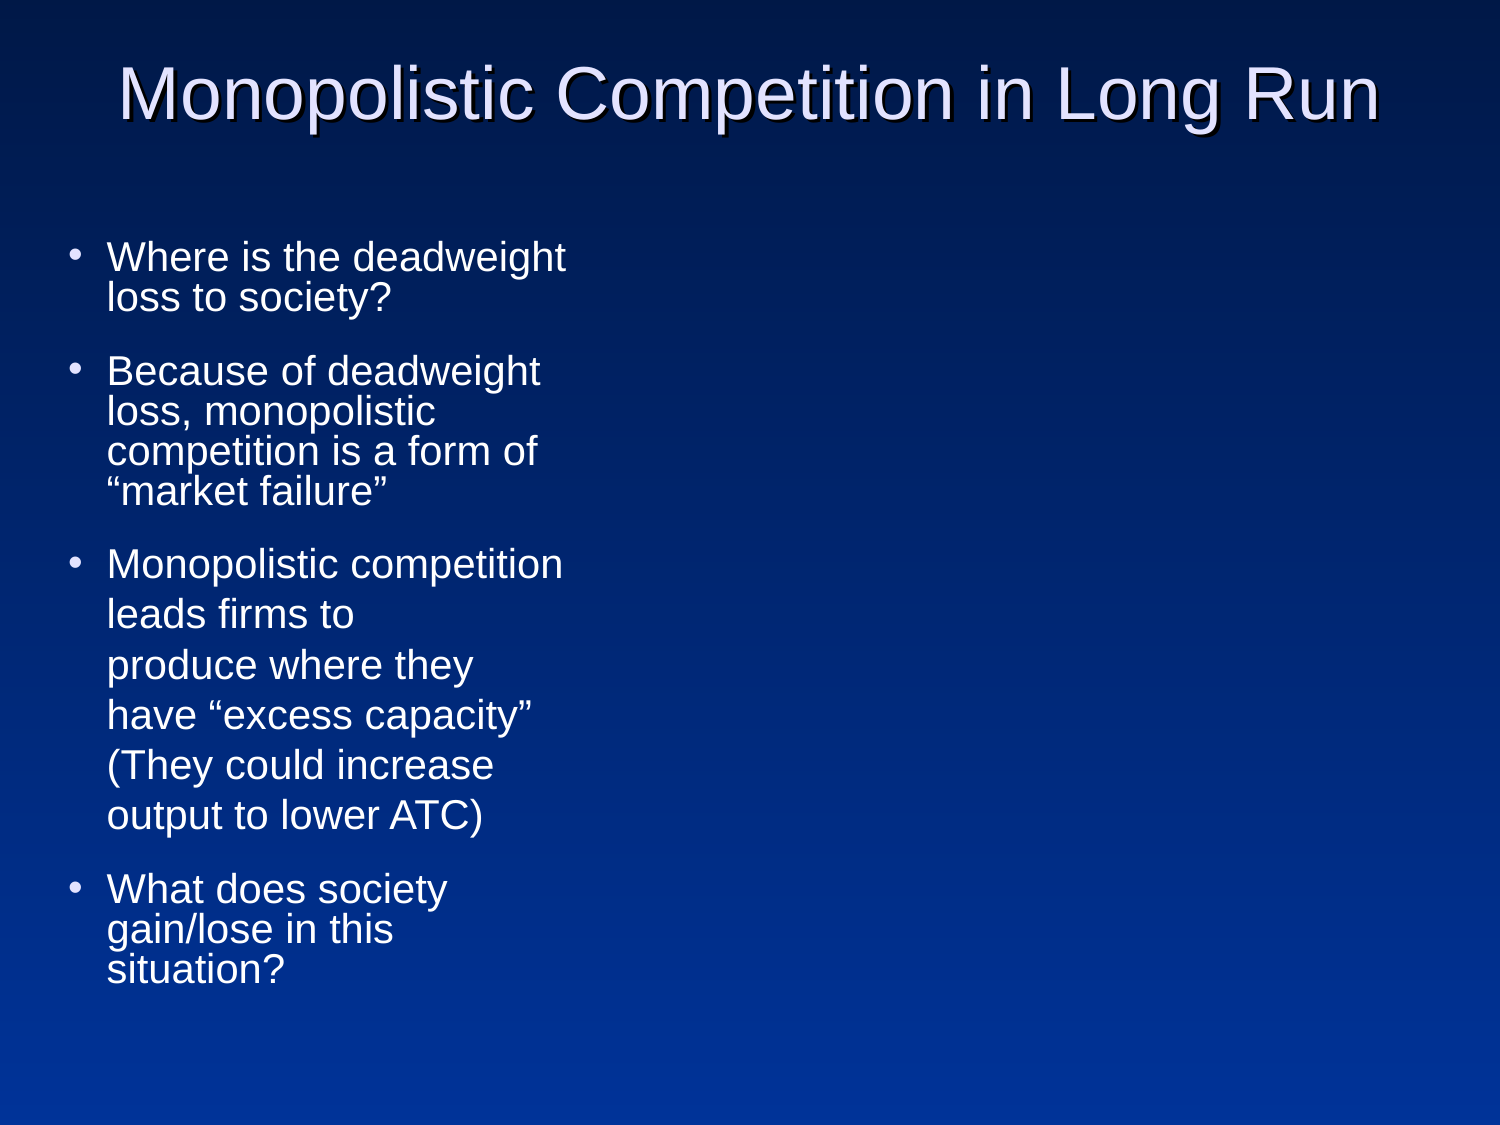

# Monopolistic Competition in Long Run
Where is the deadweight loss to society?
Because of deadweight loss, monopolistic competition is a form of “market failure”
Monopolistic competition leads firms to
produce where they have “excess capacity”
(They could increase output to lower ATC)
What does society gain/lose in this situation?